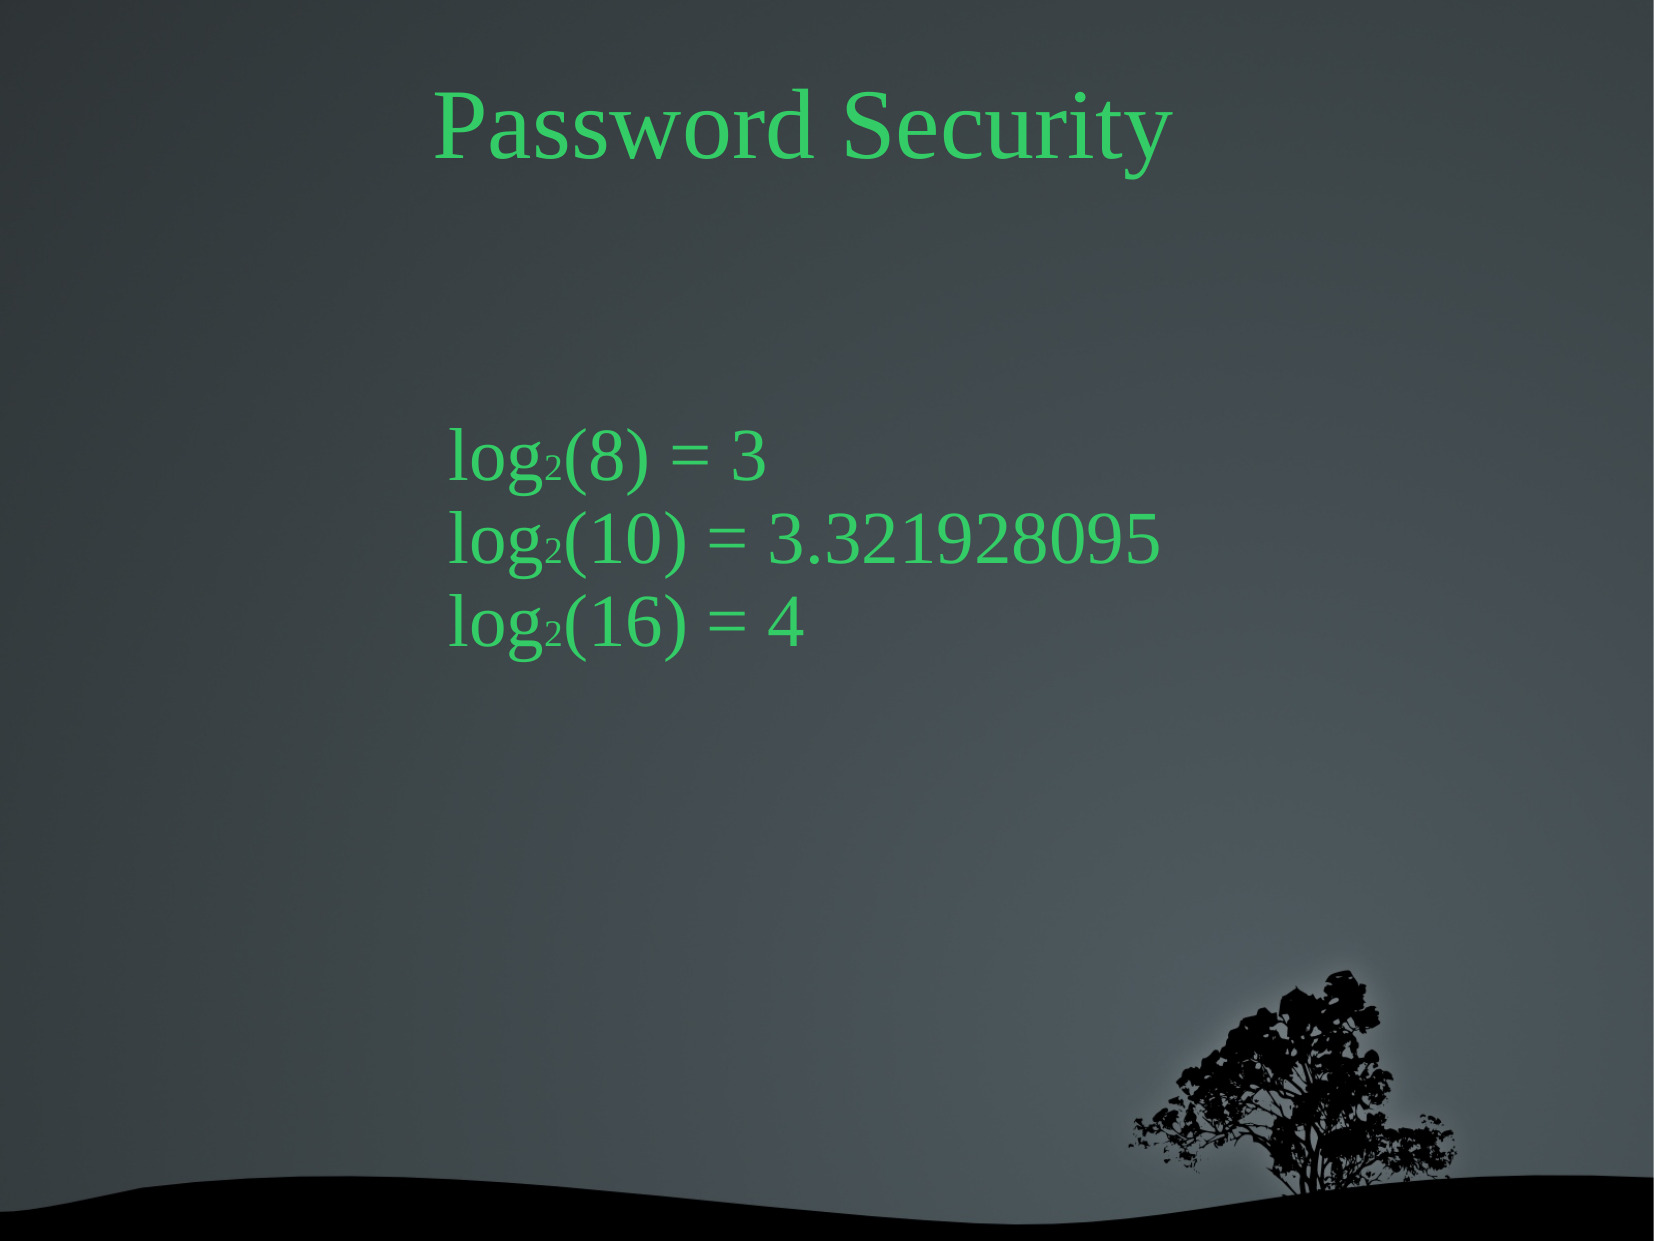

Password Security
log2(8) = 3
log2(10) = 3.321928095
log2(16) = 4